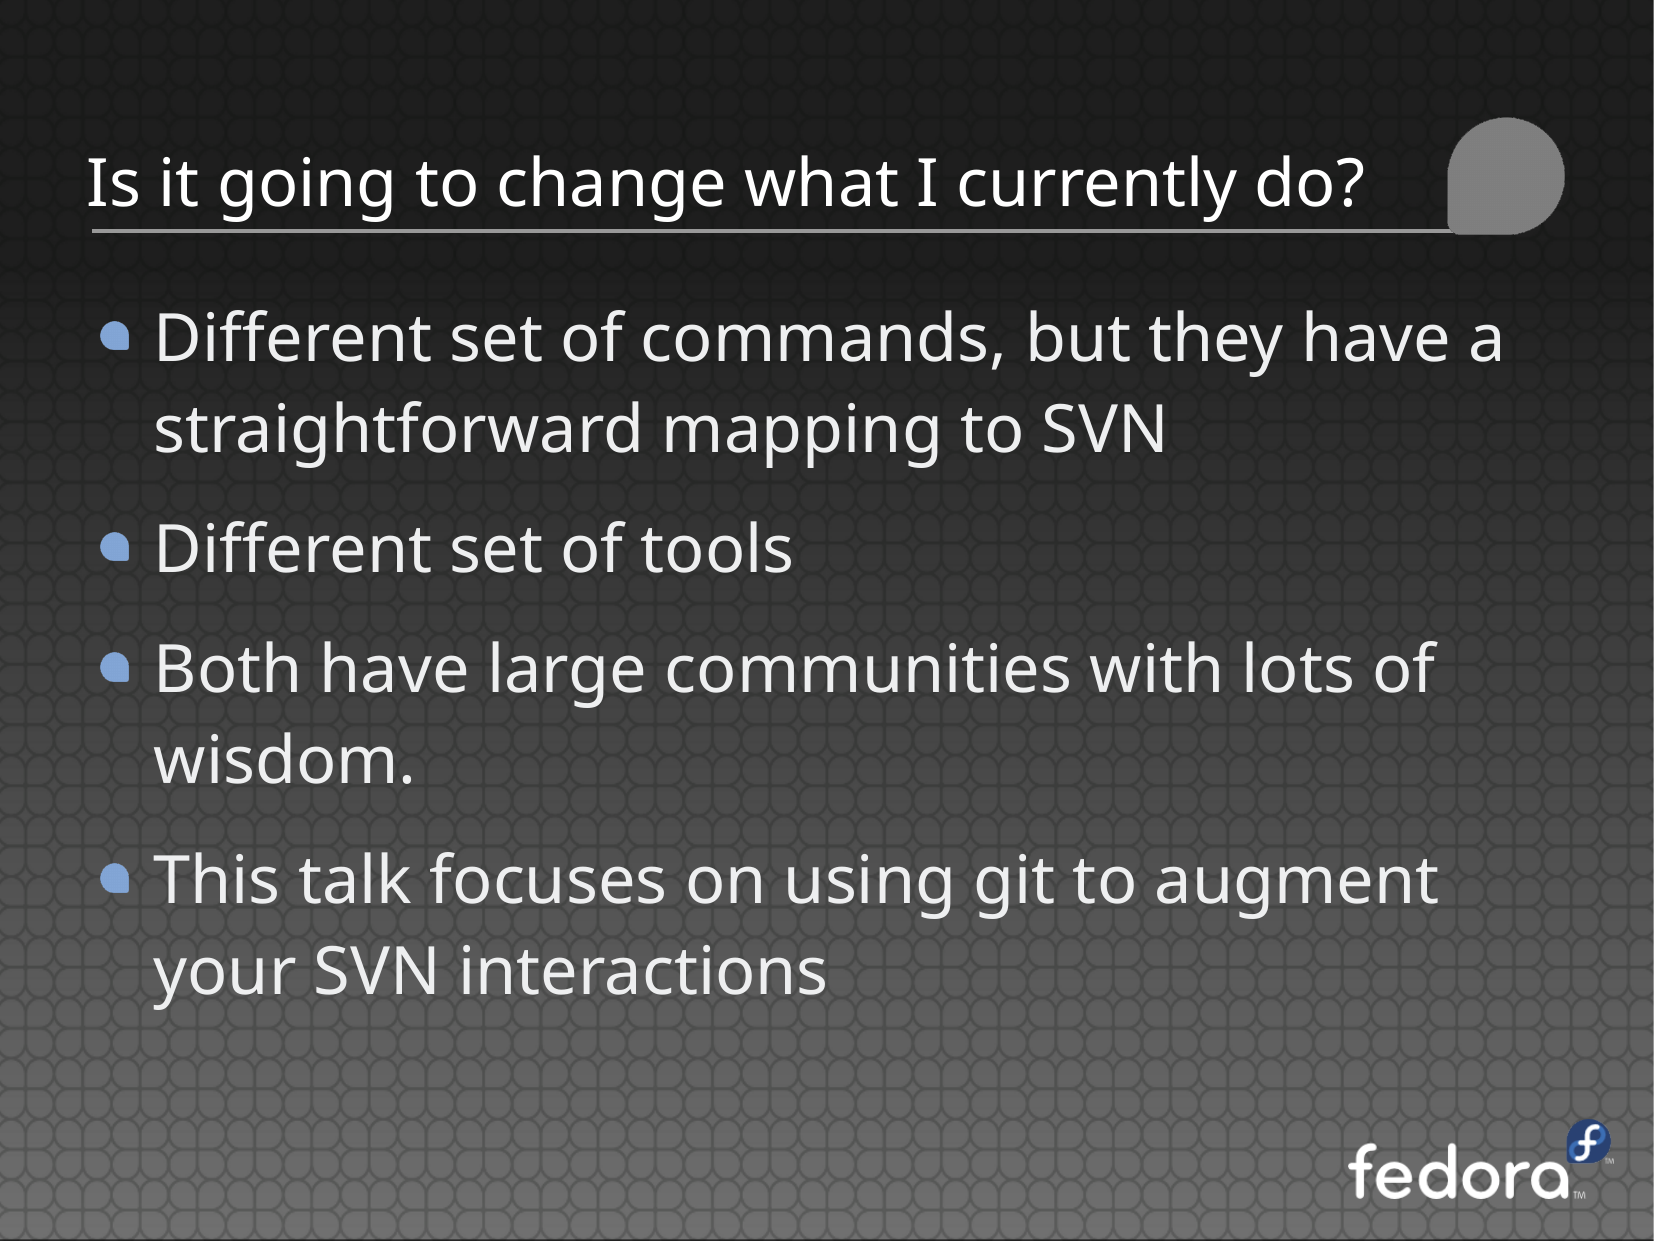

# Is it going to change what I currently do?
Different set of commands, but they have a straightforward mapping to SVN
Different set of tools
Both have large communities with lots of wisdom.
This talk focuses on using git to augment your SVN interactions